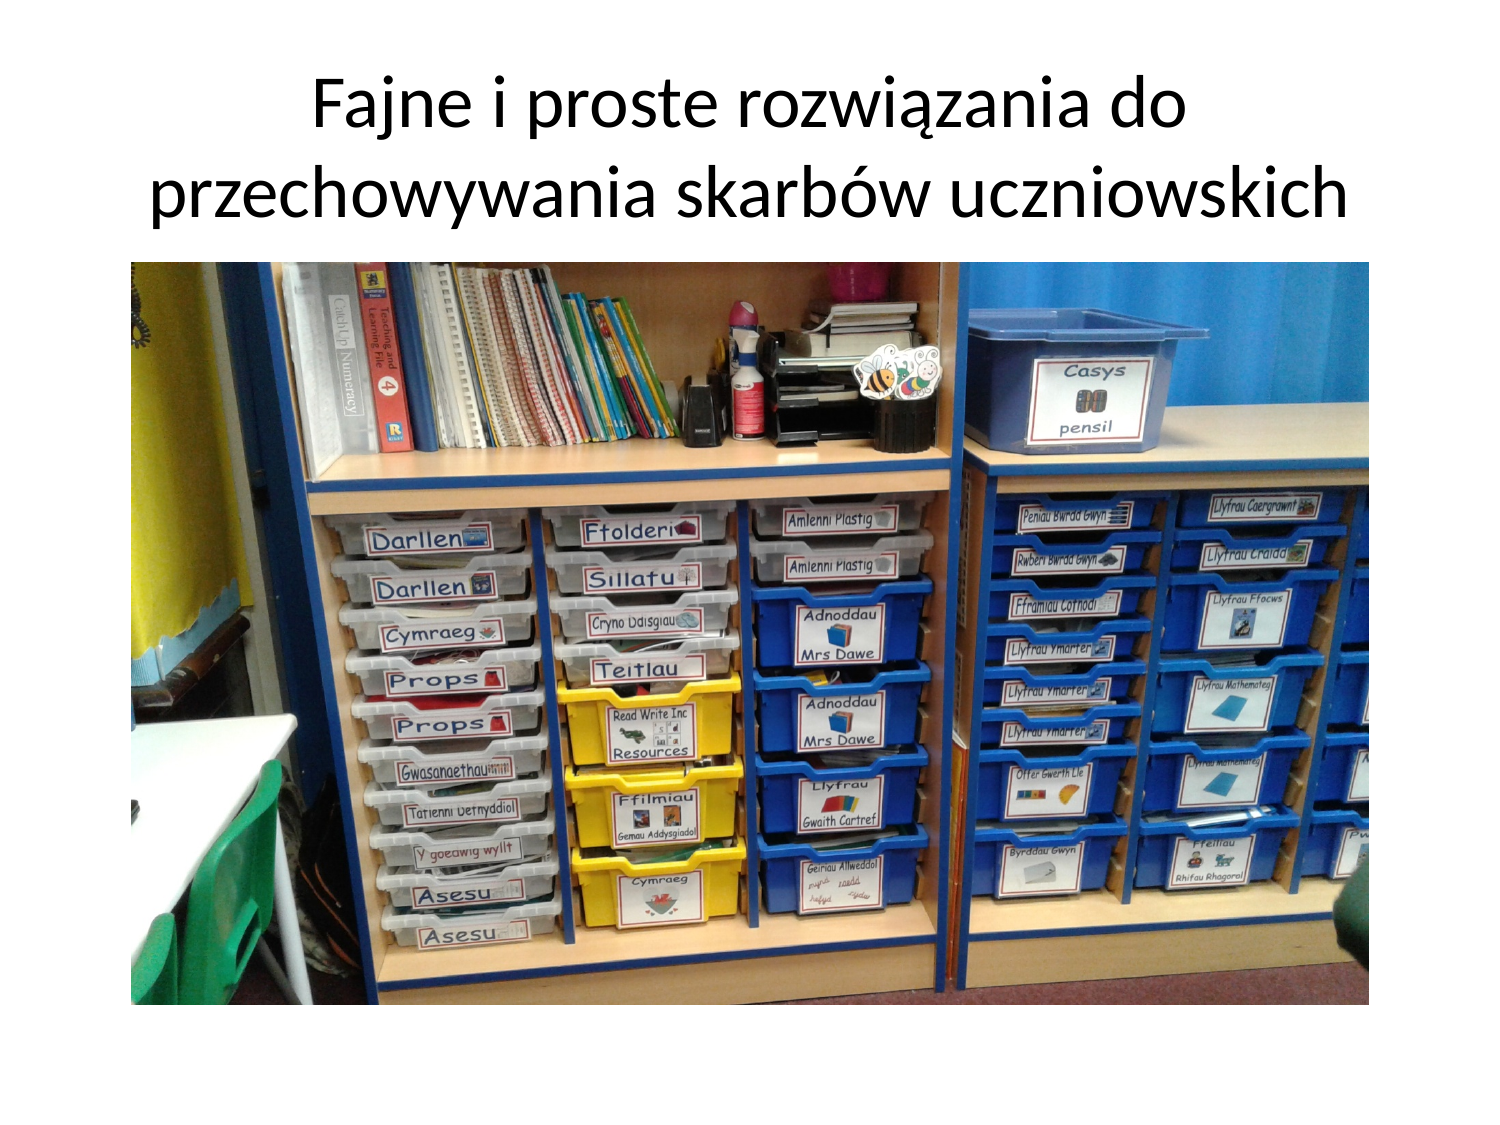

# Fajne i proste rozwiązania do przechowywania skarbów uczniowskich